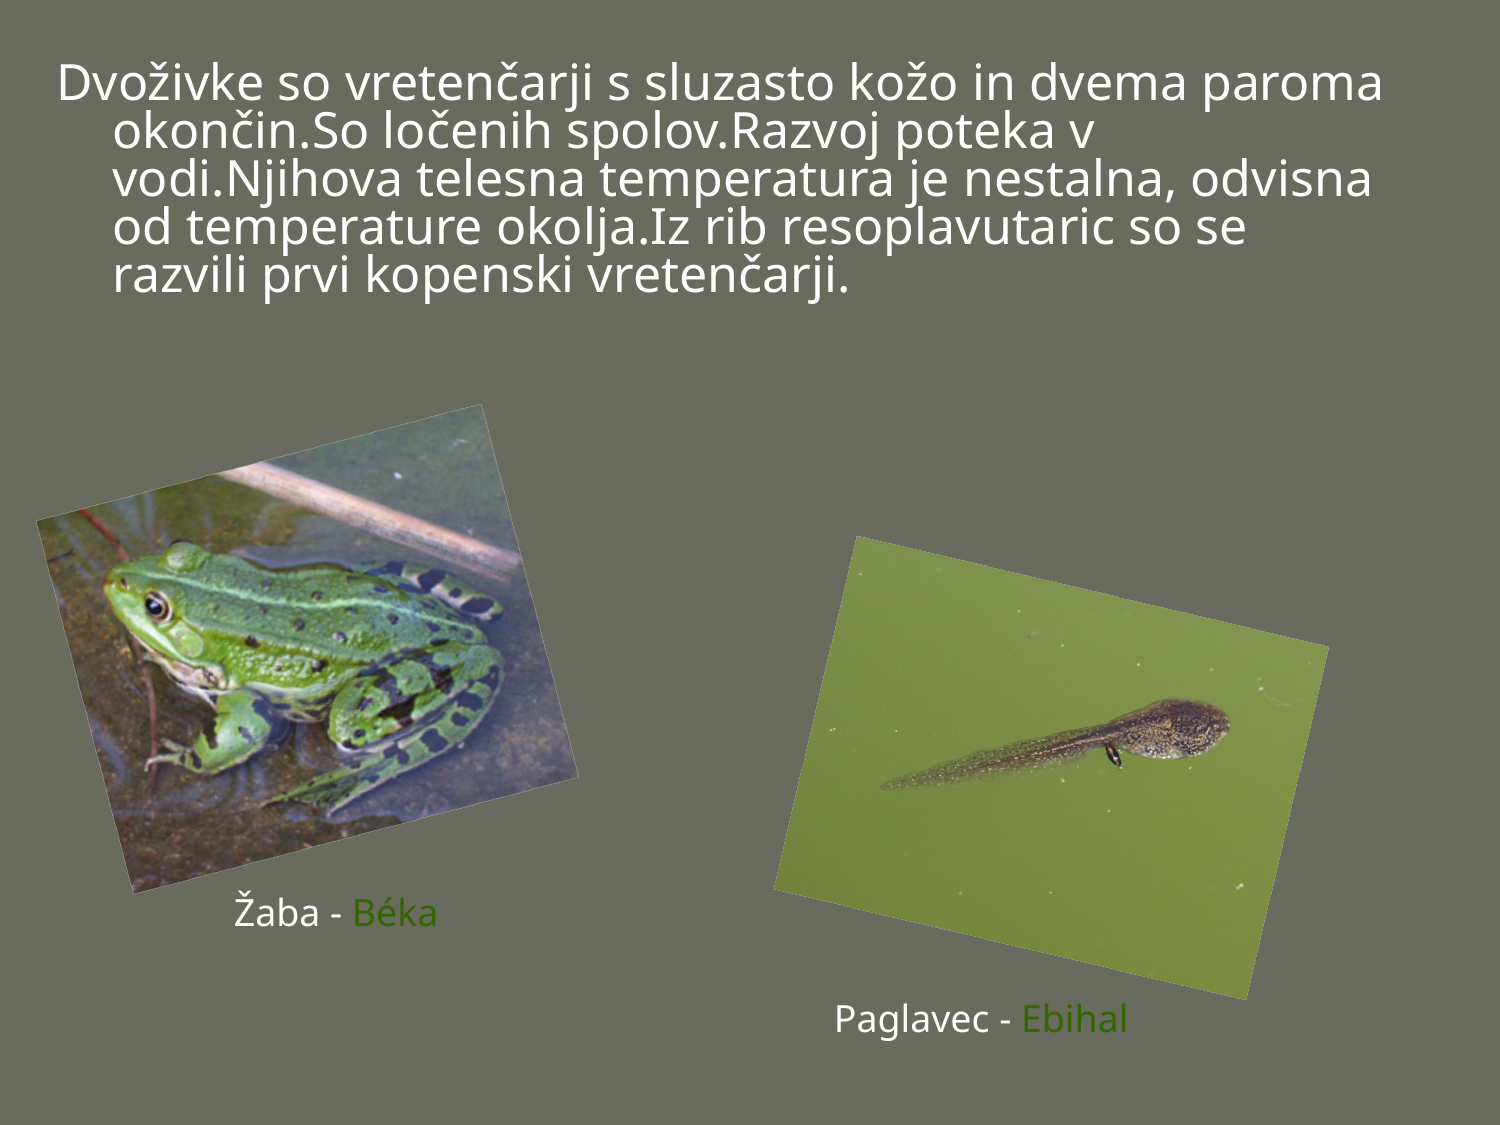

#
Dvoživke so vretenčarji s sluzasto kožo in dvema paroma okončin.So ločenih spolov.Razvoj poteka v vodi.Njihova telesna temperatura je nestalna, odvisna od temperature okolja.Iz rib resoplavutaric so se razvili prvi kopenski vretenčarji.
Žaba - Béka
Paglavec - Ebihal